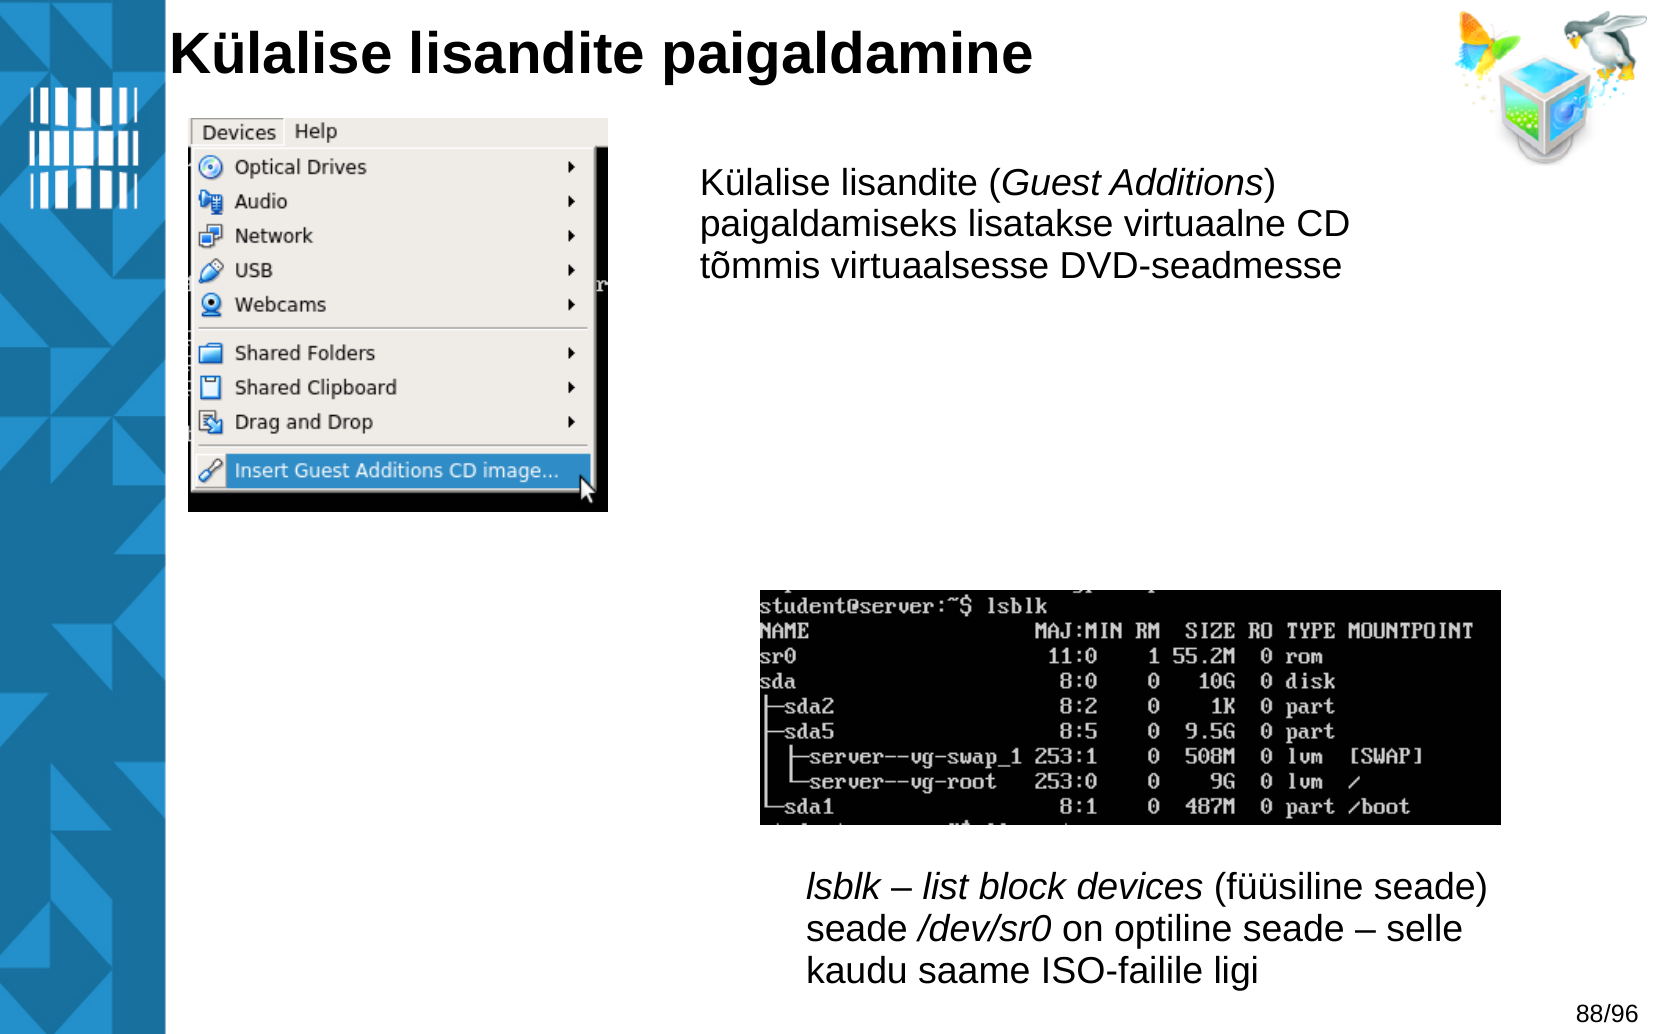

# Külalise lisandite paigaldamine
Külalise lisandite (Guest Additions) paigaldamiseks lisatakse virtuaalne CD tõmmis virtuaalsesse DVD-seadmesse
lsblk – list block devices (füüsiline seade)
seade /dev/sr0 on optiline seade – selle kaudu saame ISO-failile ligi